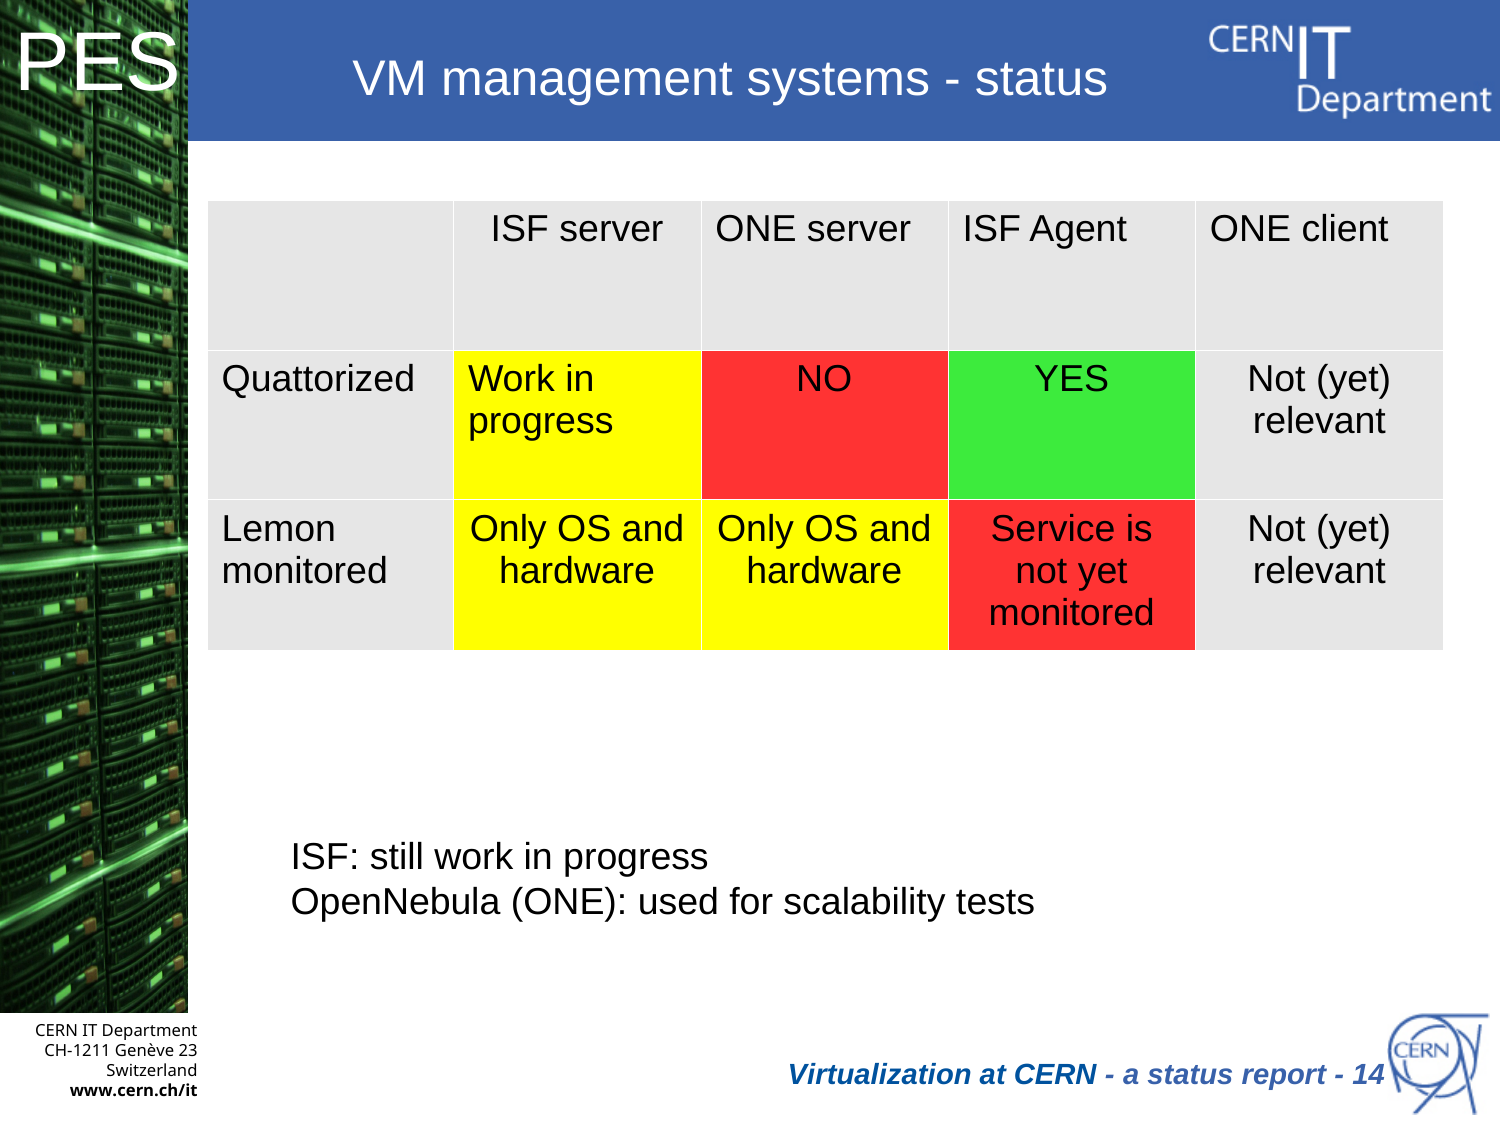

VM management systems - status
| | ISF server | ONE server | ISF Agent | ONE client |
| --- | --- | --- | --- | --- |
| Quattorized | Work in progress | NO | YES | Not (yet) relevant |
| Lemon monitored | Only OS and hardware | Only OS and hardware | Service is not yet monitored | Not (yet) relevant |
ISF: still work in progress
OpenNebula (ONE): used for scalability tests
Batch virtualization project at CERN